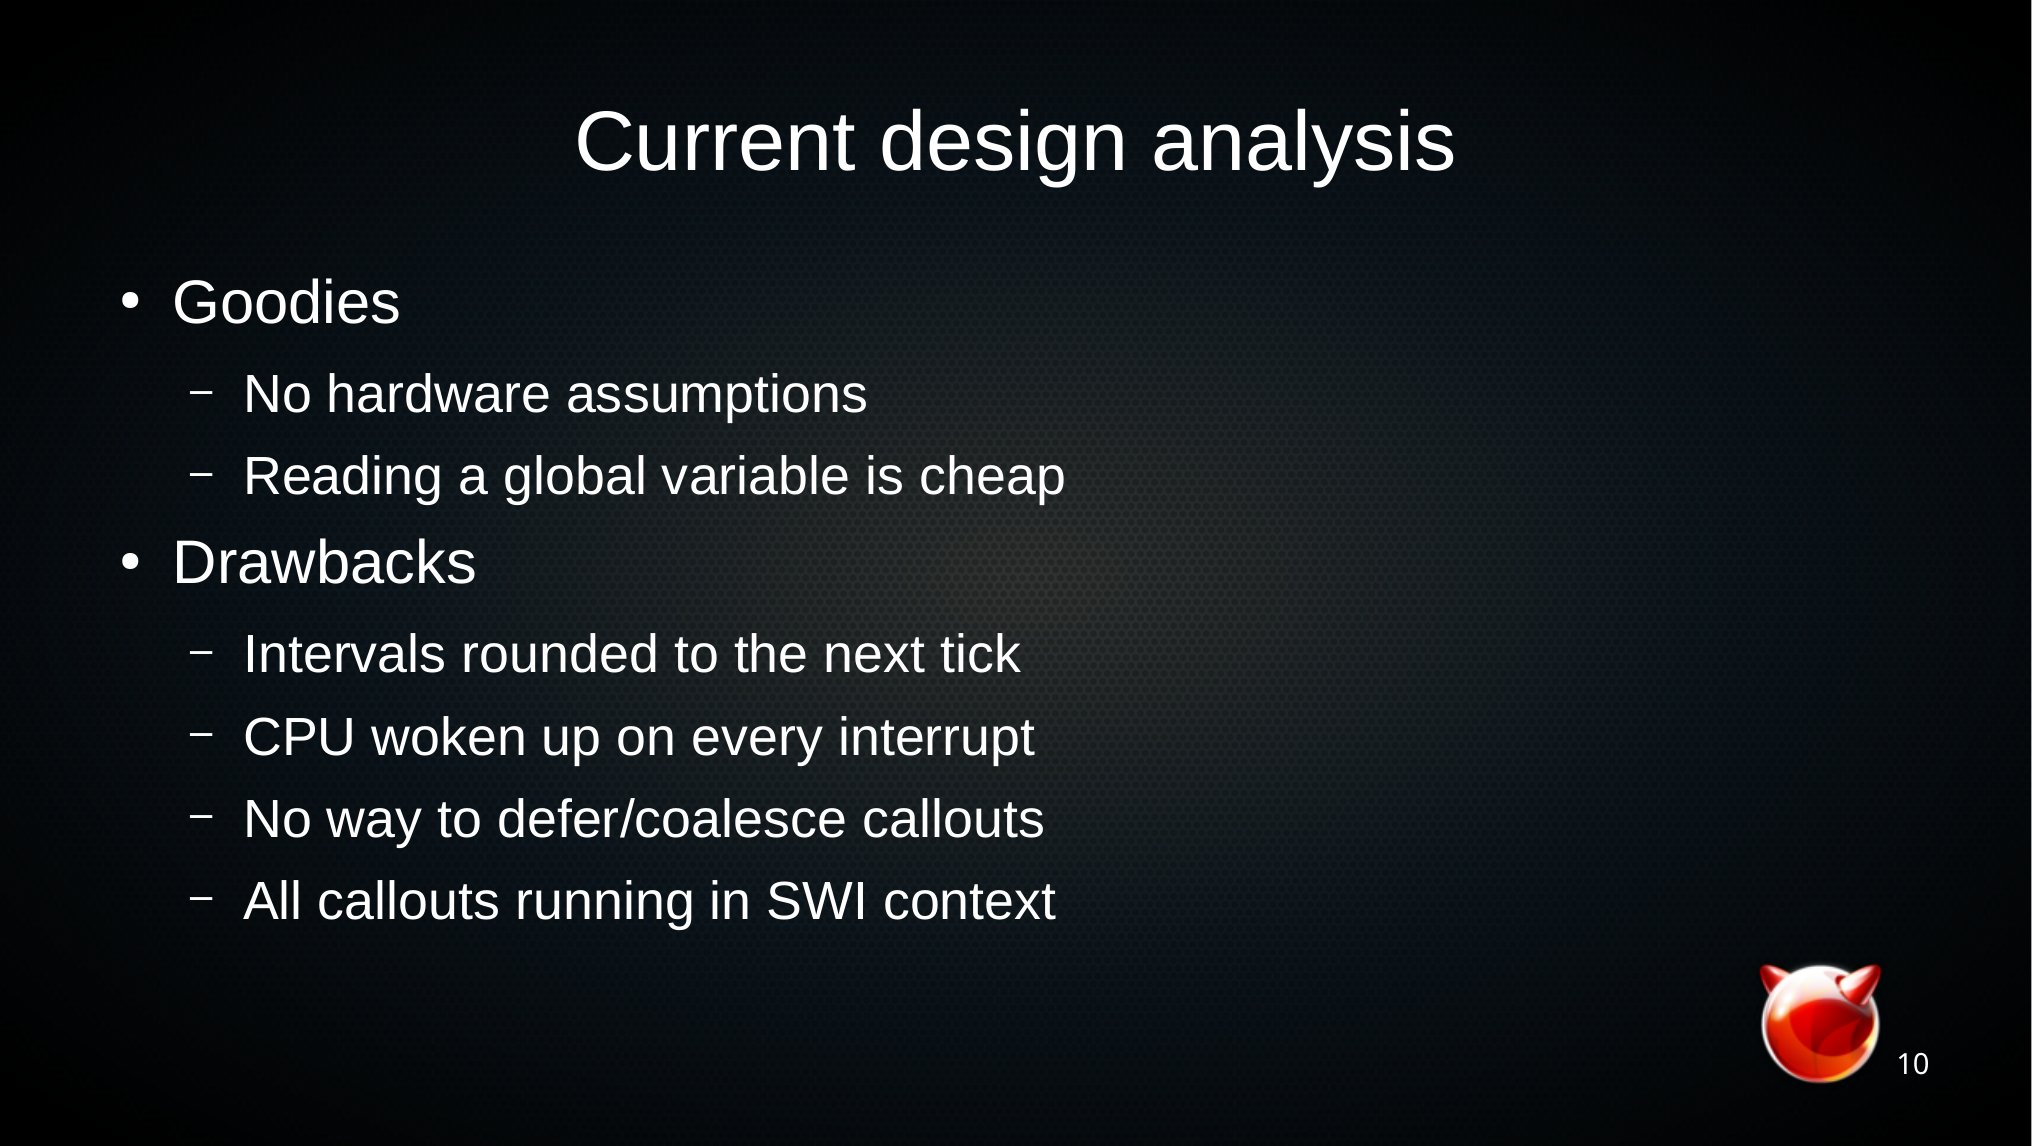

# Current design analysis
Goodies
No hardware assumptions
Reading a global variable is cheap
Drawbacks
Intervals rounded to the next tick
CPU woken up on every interrupt
No way to defer/coalesce callouts
All callouts running in SWI context
10